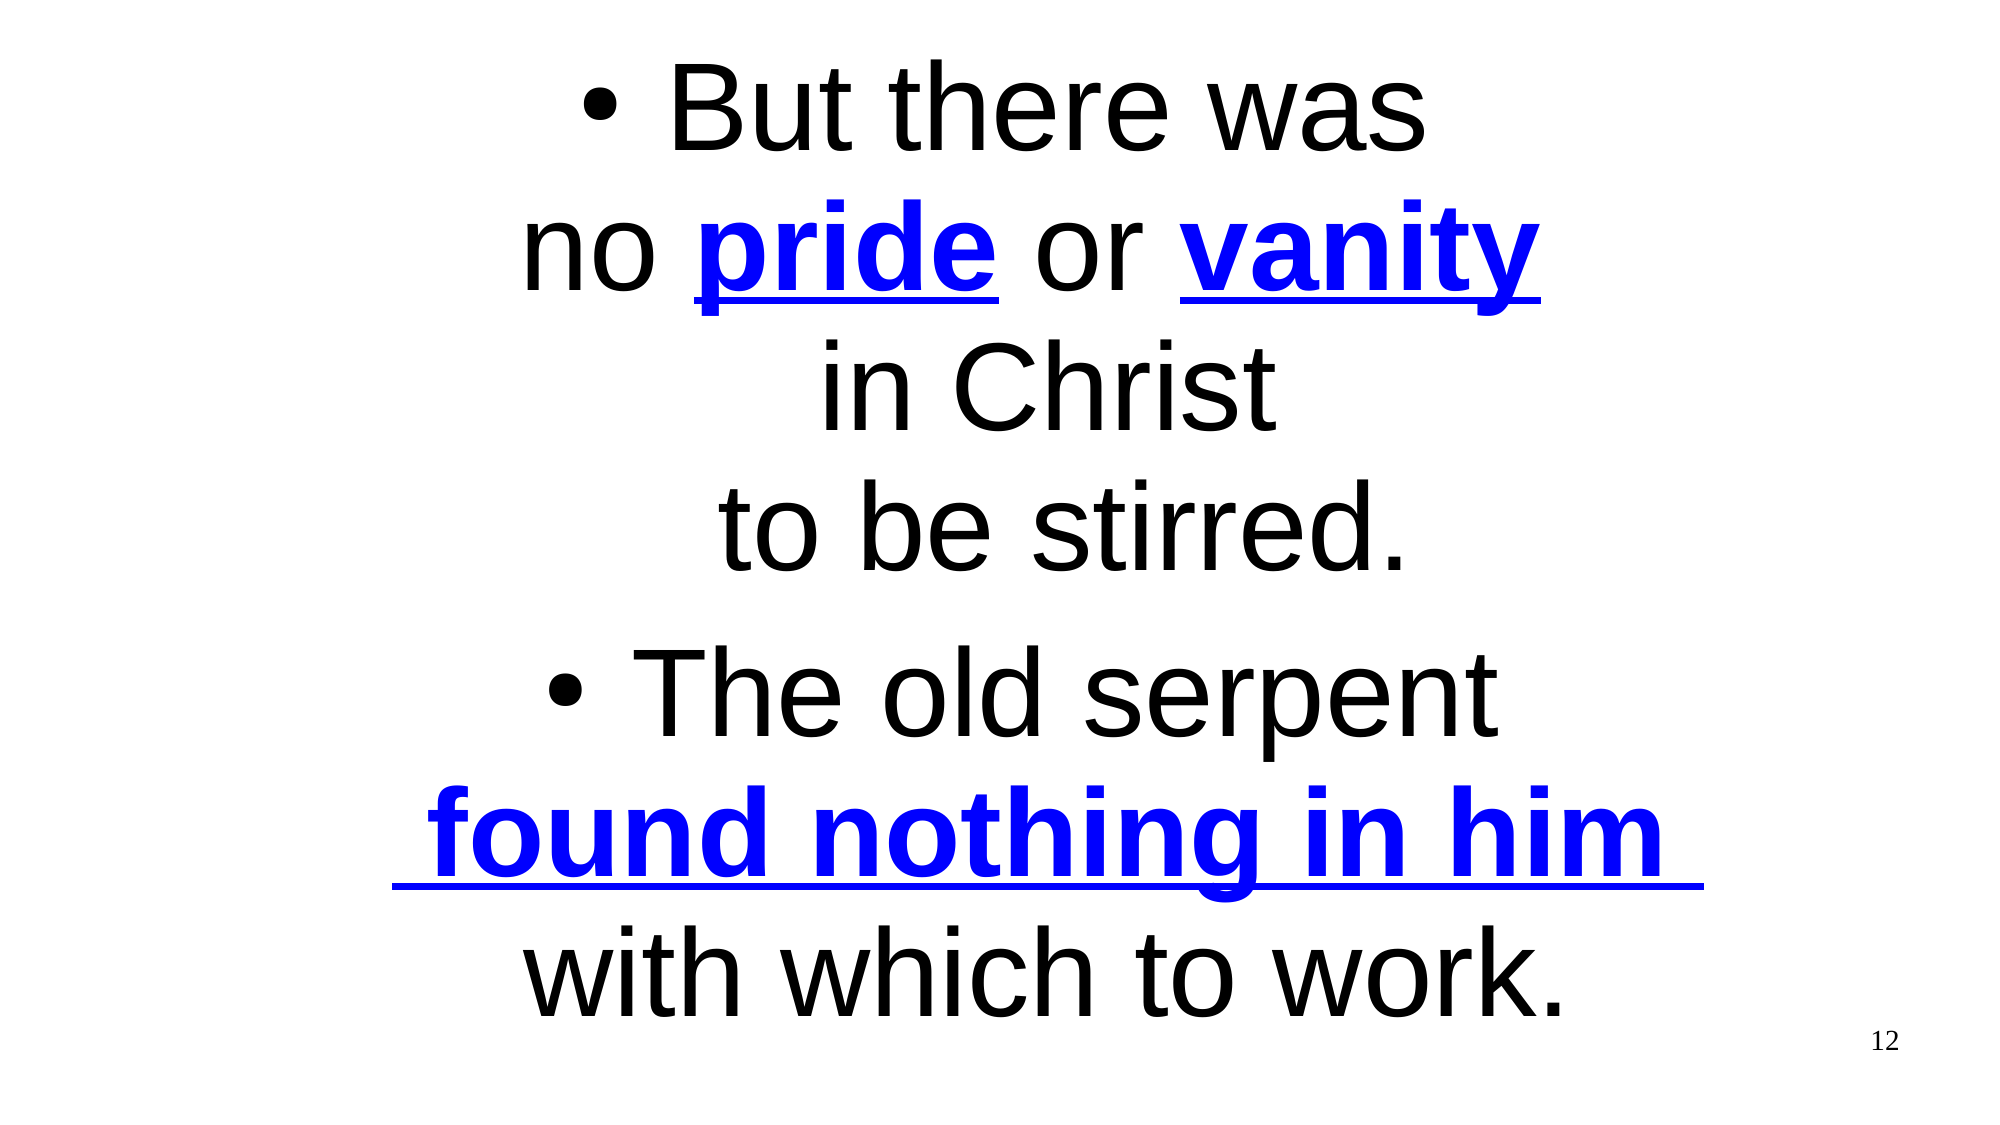

# But there was no pride or vanity in Christ to be stirred.
 The old serpent
 found nothing in him
with which to work.
12